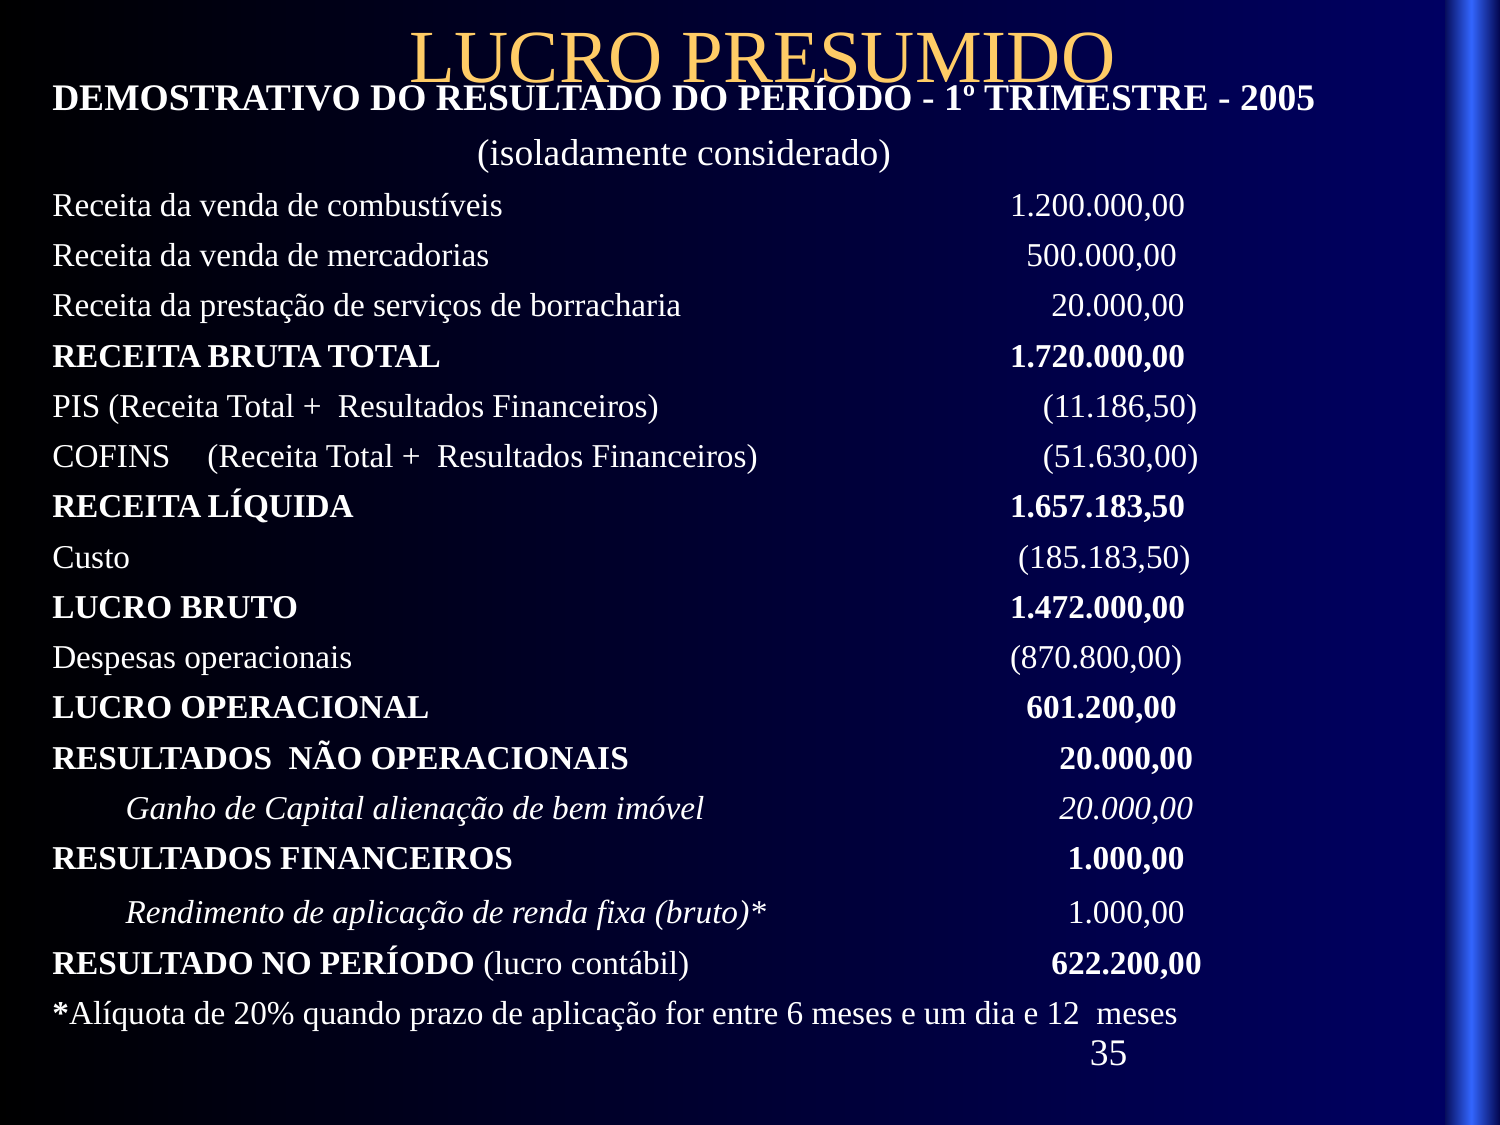

# LUCRO PRESUMIDO
DEMOSTRATIVO DO RESULTADO DO PERÍODO - 1º TRIMESTRE - 2005
(isoladamente considerado)
Receita da venda de combustíveis							1.200.000,00
Receita da venda de mercadorias				 			 	 500.000,00
Receita da prestação de serviços de borracharia			 	 	 20.000,00
RECEITA BRUTA TOTAL								1.720.000,00
PIS (Receita Total + Resultados Financeiros) 			 	 	 (11.186,50)
COFINS	 (Receita Total + Resultados Financeiros) 		 	 (51.630,00)
RECEITA LÍQUIDA									1.657.183,50
Custo												 (185.183,50)
LUCRO BRUTO										1.472.000,00
Despesas operacionais									(870.800,00)
LUCRO OPERACIONAL					 		 	 601.200,00
RESULTADOS NÃO OPERACIONAIS			 		 	 20.000,00
	Ganho de Capital alienação de bem imóvel				 	 20.000,00
RESULTADOS FINANCEIROS				 		 	 1.000,00
	Rendimento de aplicação de renda fixa (bruto)* 	 			 1.000,00
RESULTADO NO PERÍODO (lucro contábil)			 		 622.200,00
*Alíquota de 20% quando prazo de aplicação for entre 6 meses e um dia e 12 meses